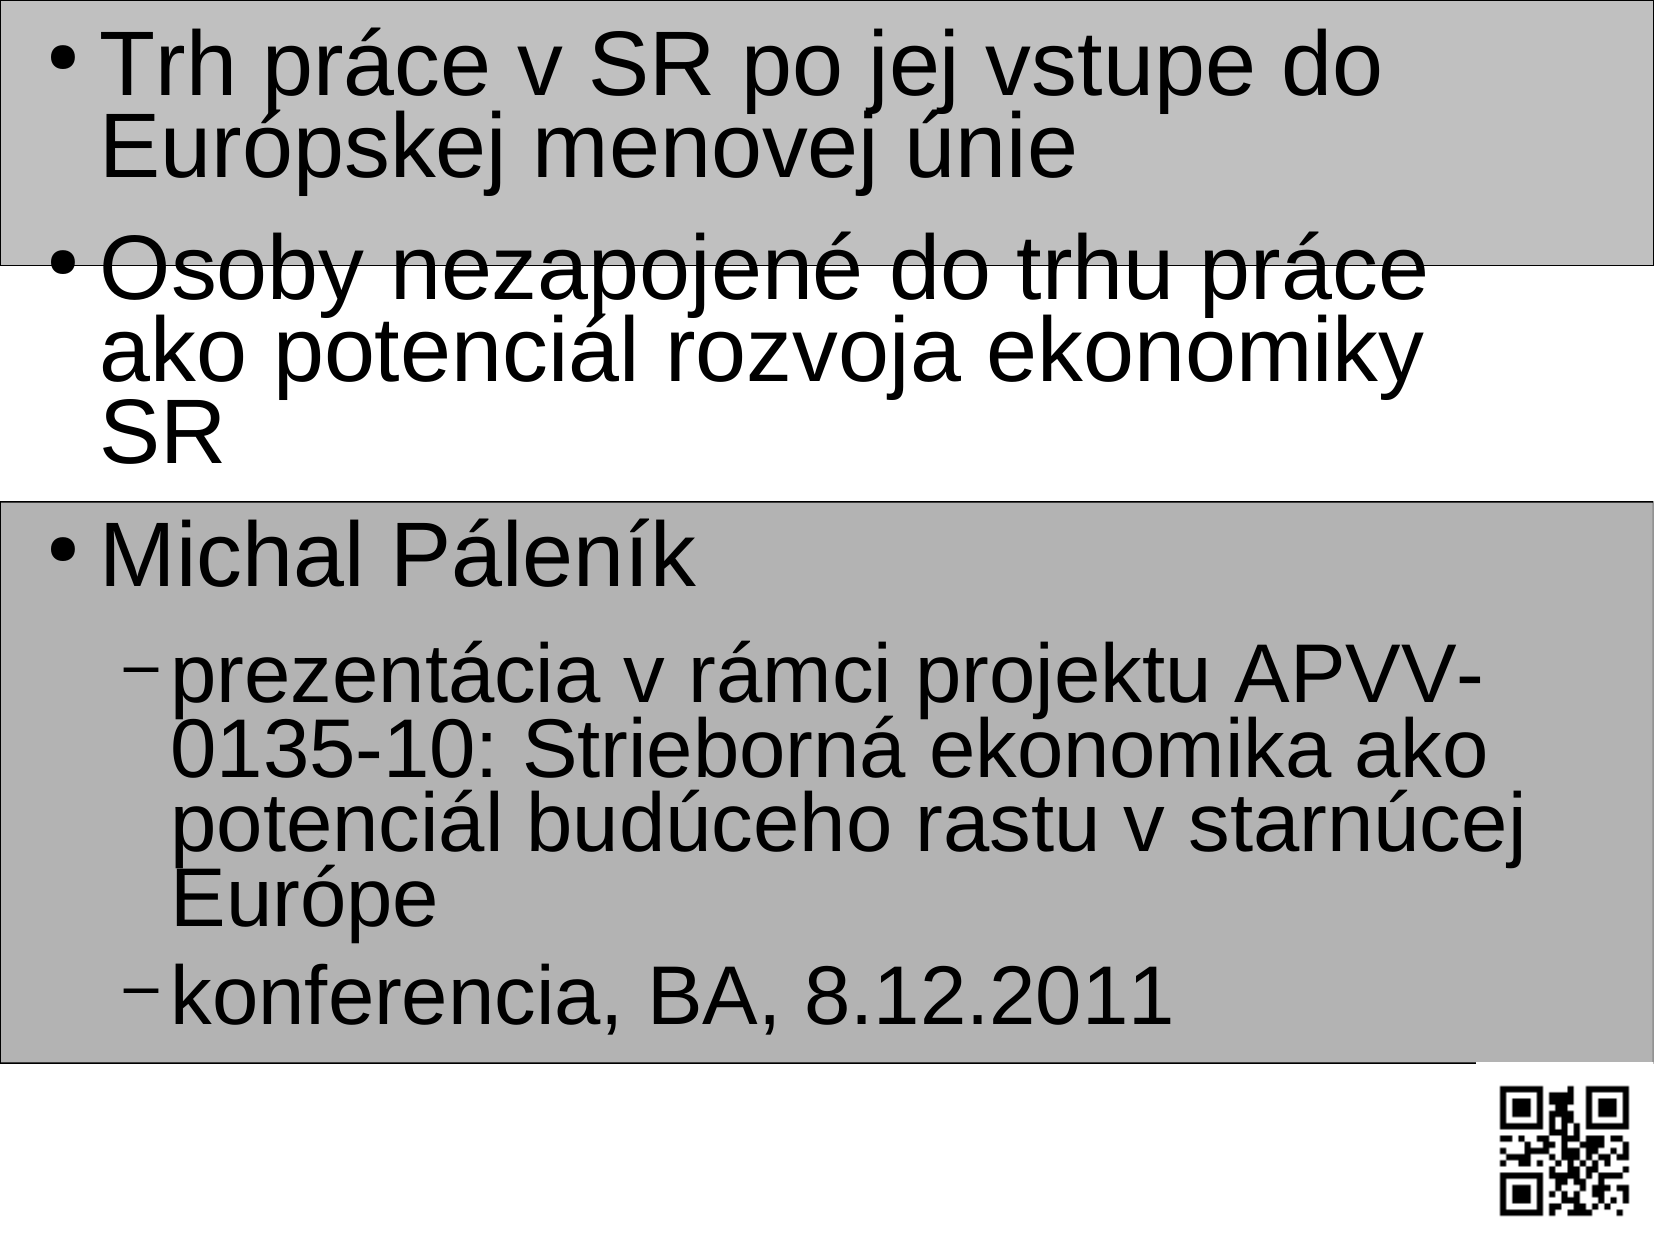

# Trh práce v SR po jej vstupe do Európskej menovej únie
Osoby nezapojené do trhu práce ako potenciál rozvoja ekonomiky SR
Michal Páleník
prezentácia v rámci projektu APVV-0135-10: Strieborná ekonomika ako potenciál budúceho rastu v starnúcej Európe
konferencia, BA, 8.12.2011